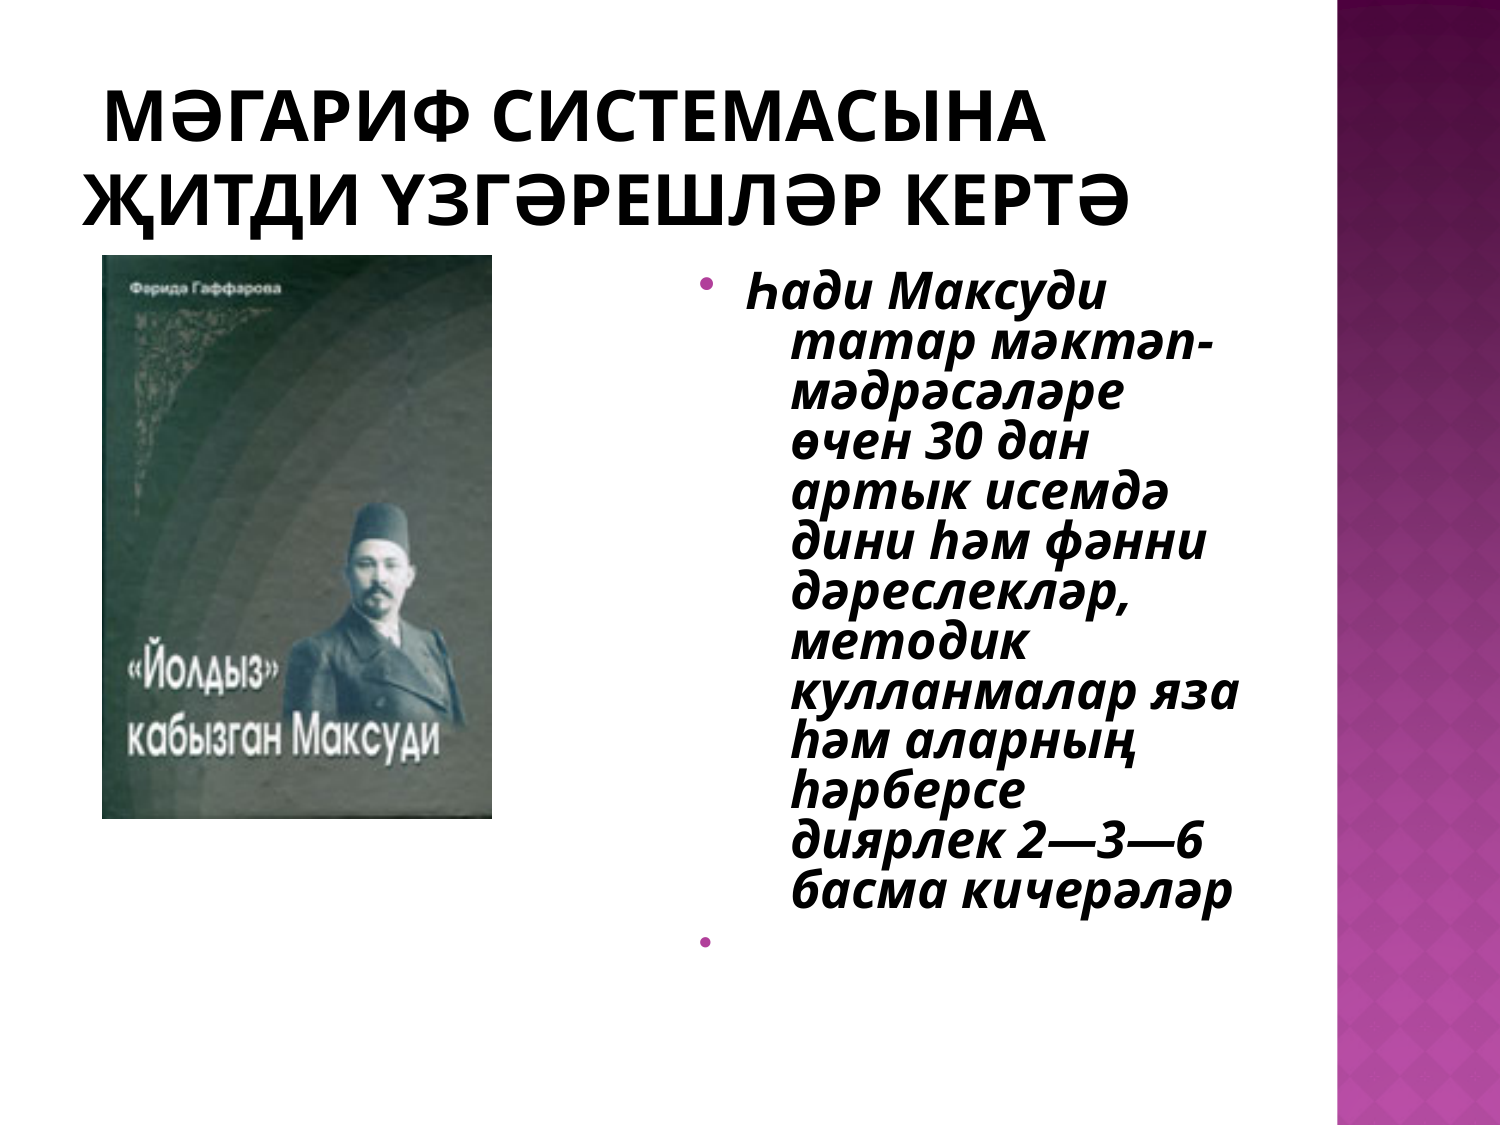

# мәгариф системасына җитди үзгәрешләр кертә
Һади Максуди татар мәктәп-мәдрәсәләре өчен 30 дан артык исемдә дини һәм фәнни дәреслекләр, методик кулланмалар яза һәм аларның һәрберсе диярлек 2—3—6 басма кичерәләр